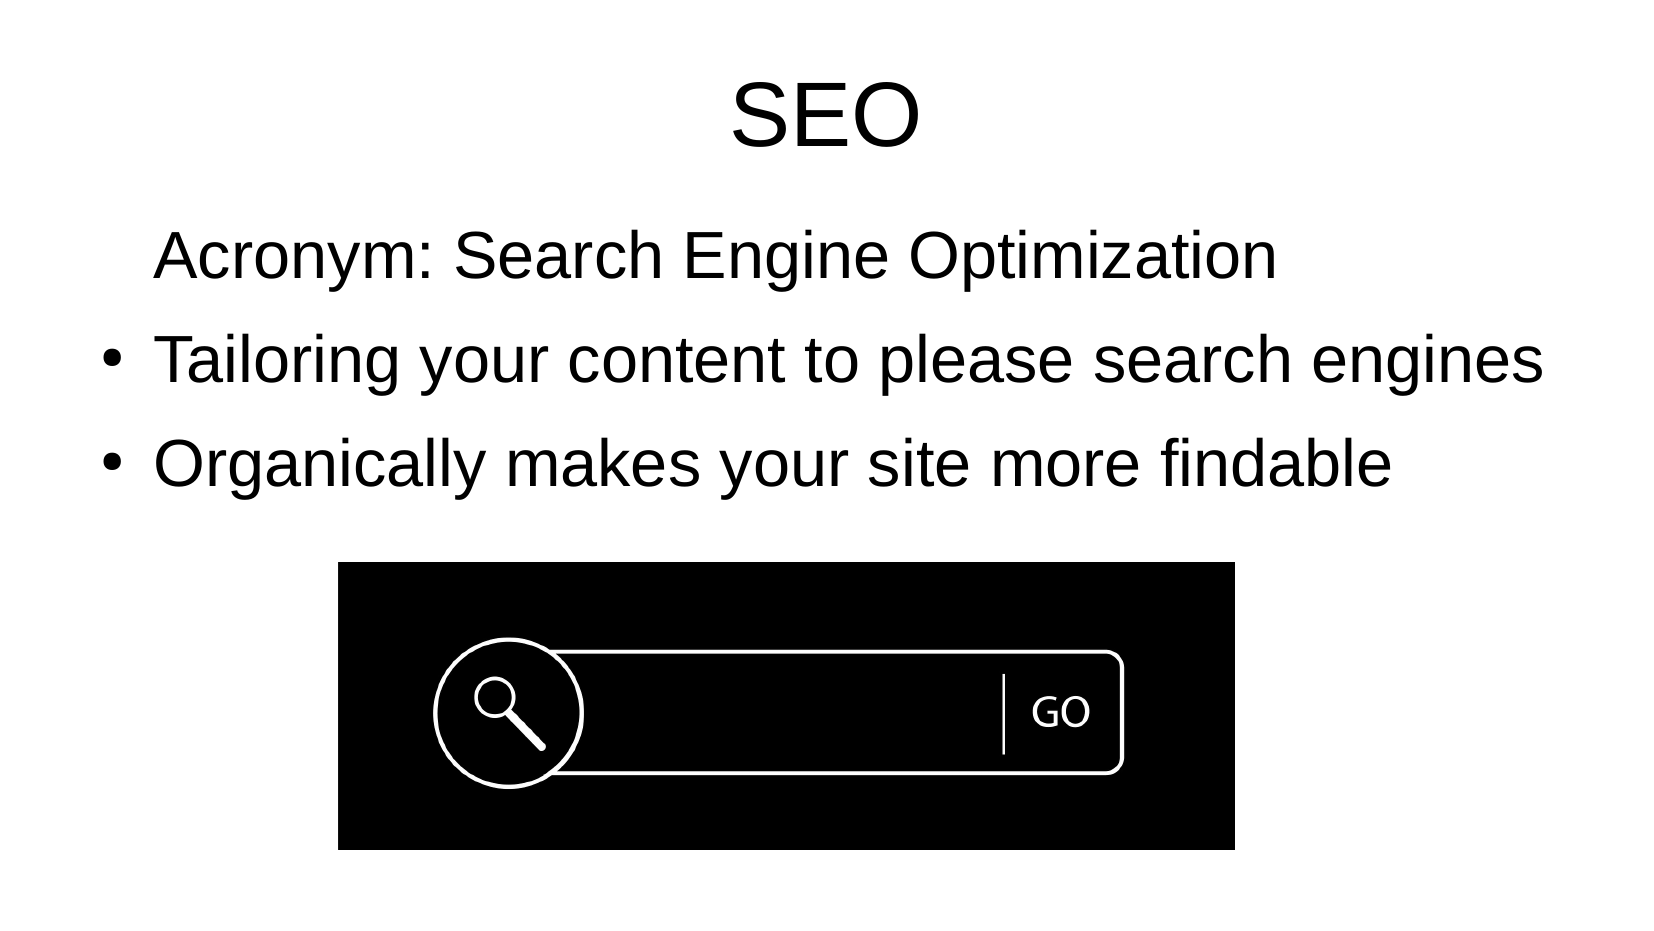

# SEO
Acronym: Search Engine Optimization
Tailoring your content to please search engines
Organically makes your site more findable